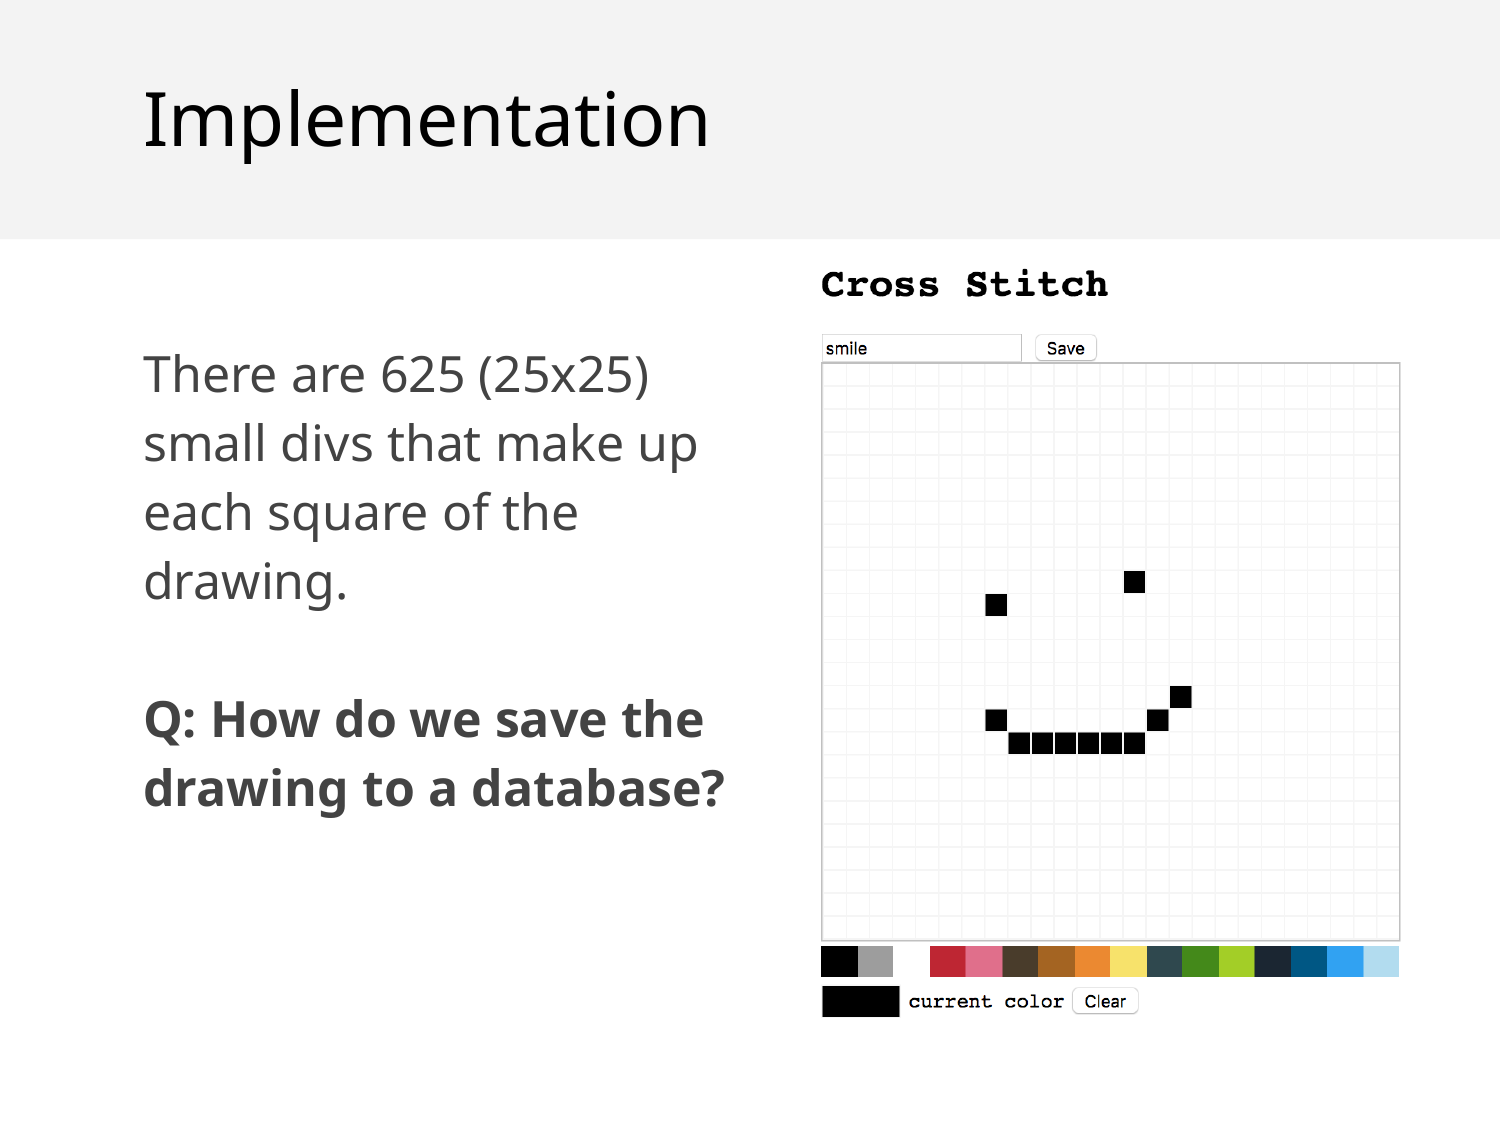

# Implementation
There are 625 (25x25) small divs that make up each square of the drawing.
Q: How do we save the drawing to a database?